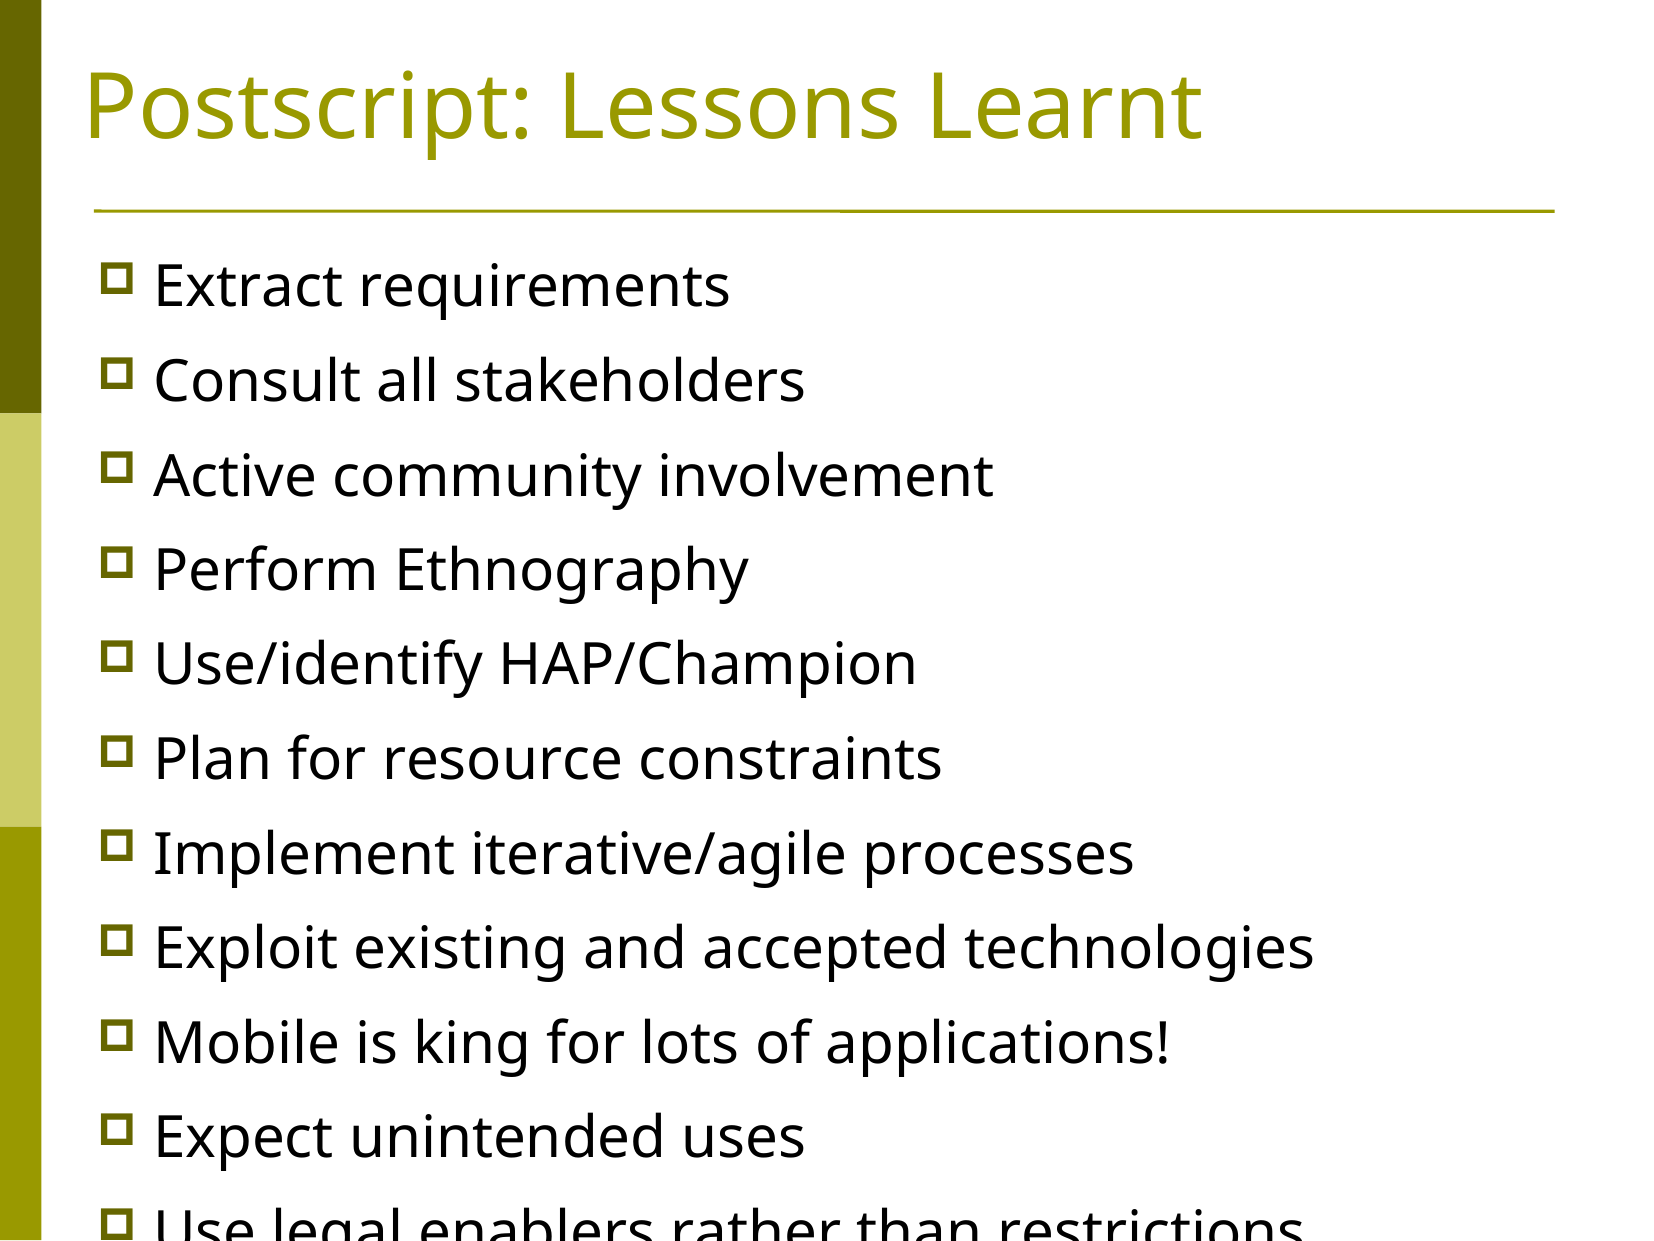

# Postscript: Lessons Learnt
Extract requirements
Consult all stakeholders
Active community involvement
Perform Ethnography
Use/identify HAP/Champion
Plan for resource constraints
Implement iterative/agile processes
Exploit existing and accepted technologies
Mobile is king for lots of applications!
Expect unintended uses
Use legal enablers rather than restrictions